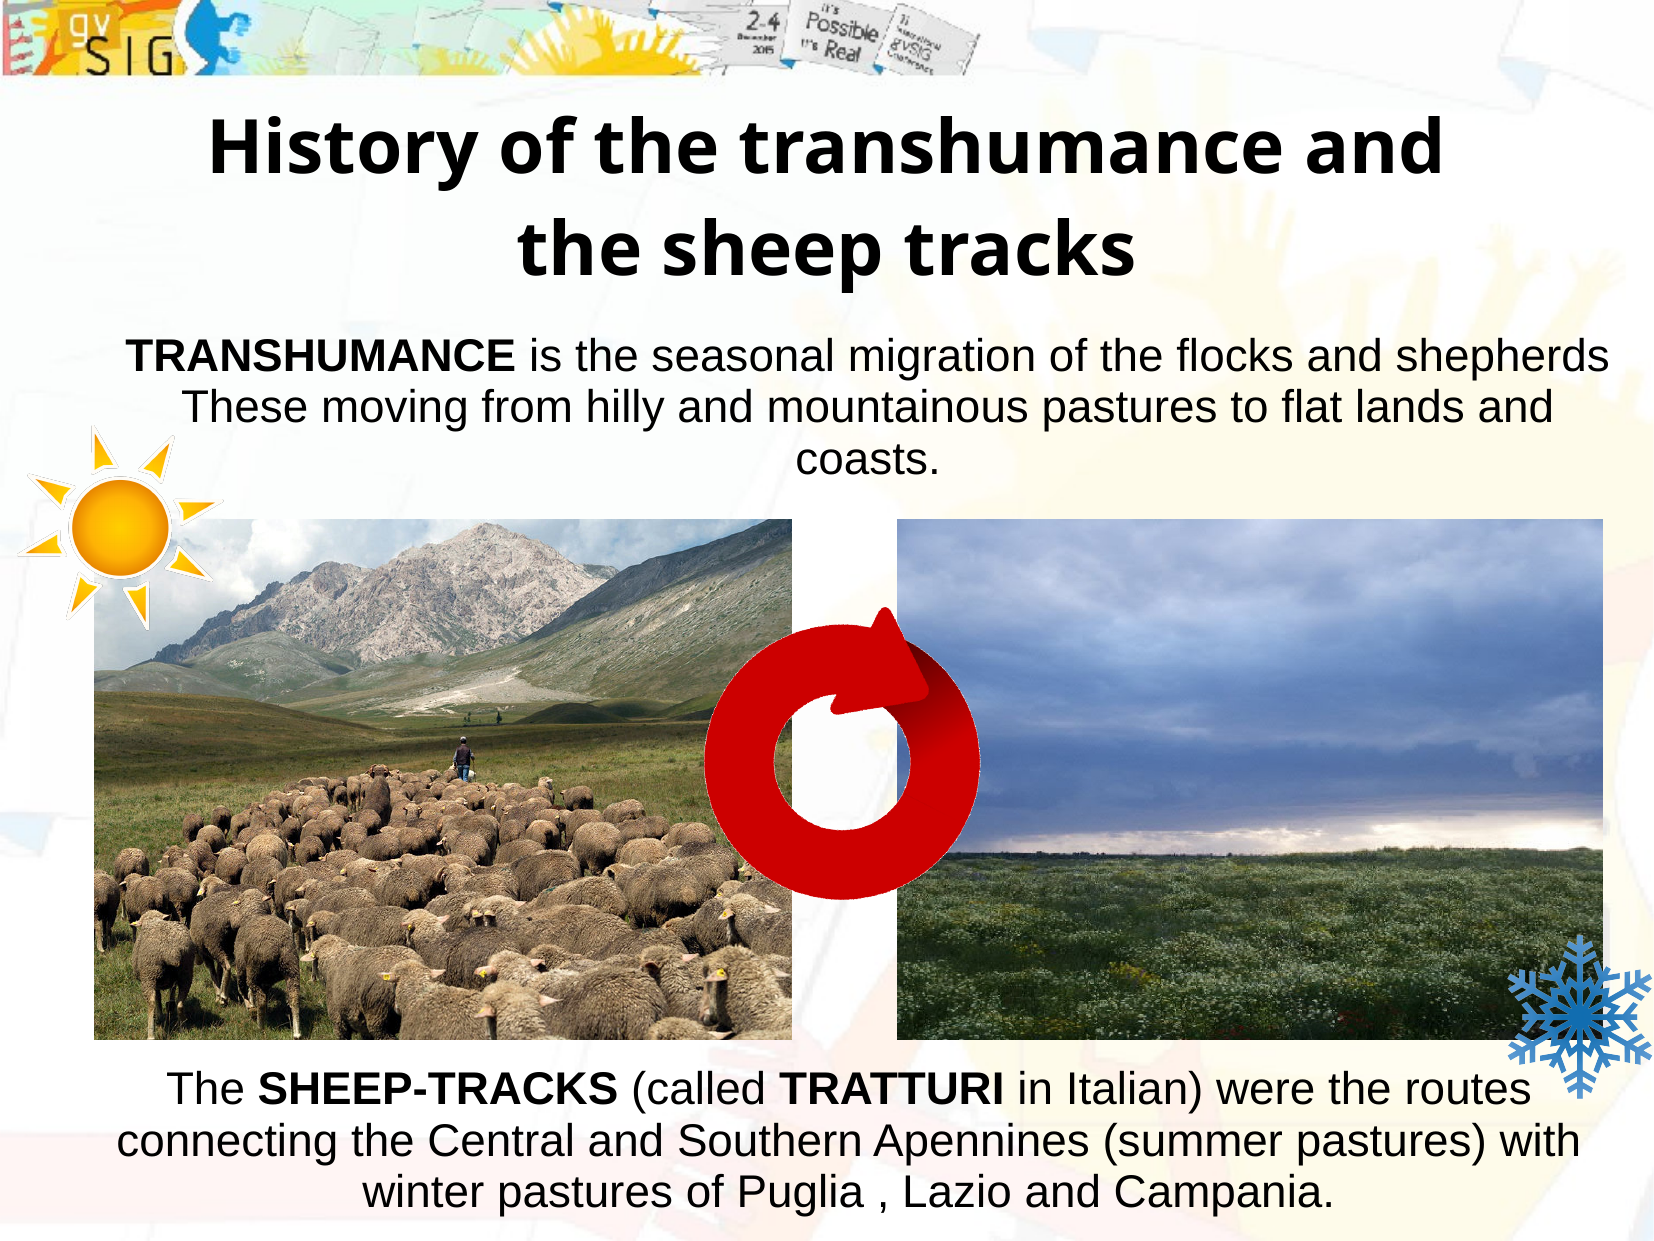

History of the transhumance and
the sheep tracks
# TRANSHUMANCE is the seasonal migration of the flocks and shepherds These moving from hilly and mountainous pastures to flat lands and coasts.
The SHEEP-TRACKS (called TRATTURI in Italian) were the routes connecting the Central and Southern Apennines (summer pastures) with winter pastures of Puglia , Lazio and Campania.